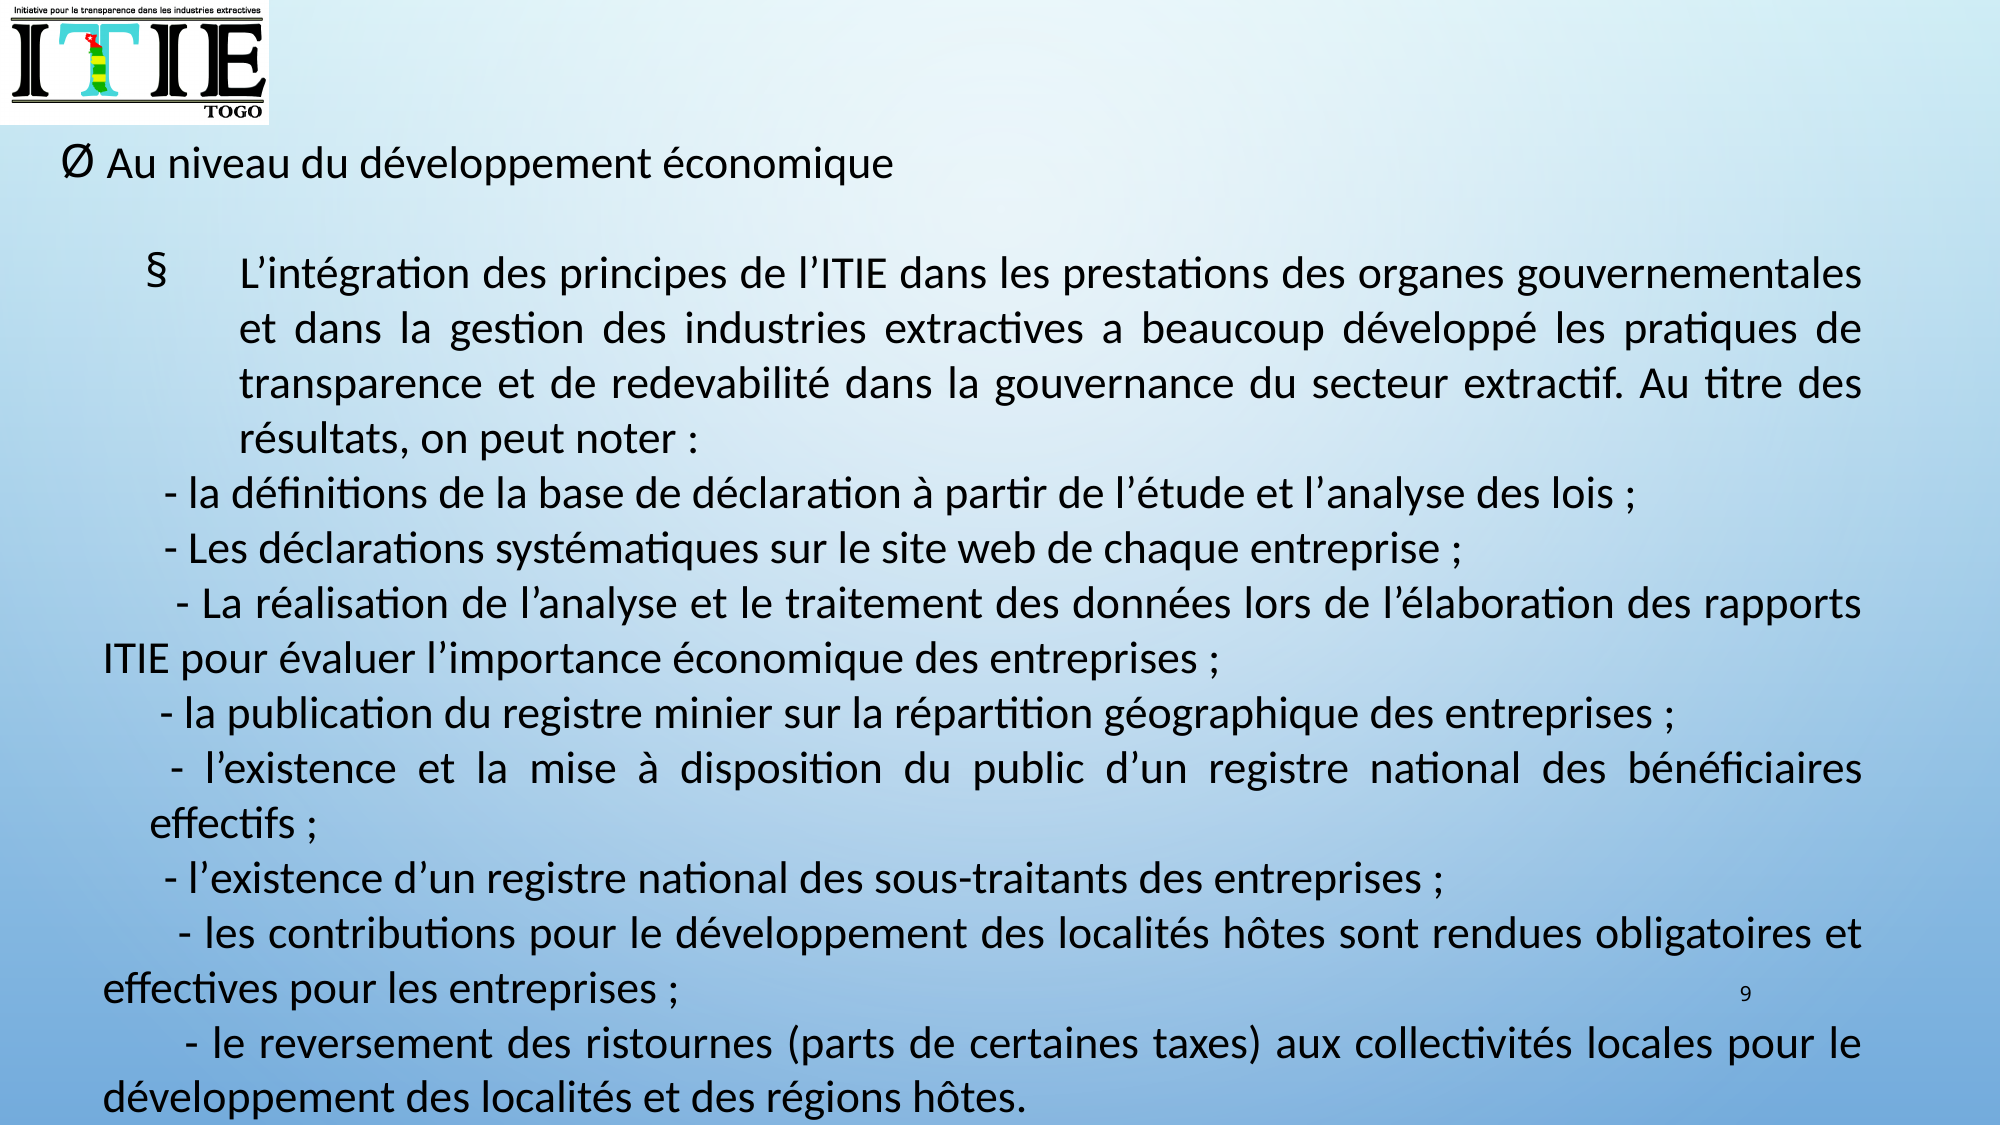

Au niveau du développement économique
 L’intégration des principes de l’ITIE dans les prestations des organes gouvernementales et dans la gestion des industries extractives a beaucoup développé les pratiques de transparence et de redevabilité dans la gouvernance du secteur extractif. Au titre des résultats, on peut noter :
 - la définitions de la base de déclaration à partir de l’étude et l’analyse des lois ;
 - Les déclarations systématiques sur le site web de chaque entreprise ;
 - La réalisation de l’analyse et le traitement des données lors de l’élaboration des rapports ITIE pour évaluer l’importance économique des entreprises ;
 - la publication du registre minier sur la répartition géographique des entreprises ;
 - l’existence et la mise à disposition du public d’un registre national des bénéficiaires effectifs ;
 - l’existence d’un registre national des sous-traitants des entreprises ;
 - les contributions pour le développement des localités hôtes sont rendues obligatoires et effectives pour les entreprises ;
 - le reversement des ristournes (parts de certaines taxes) aux collectivités locales pour le développement des localités et des régions hôtes.